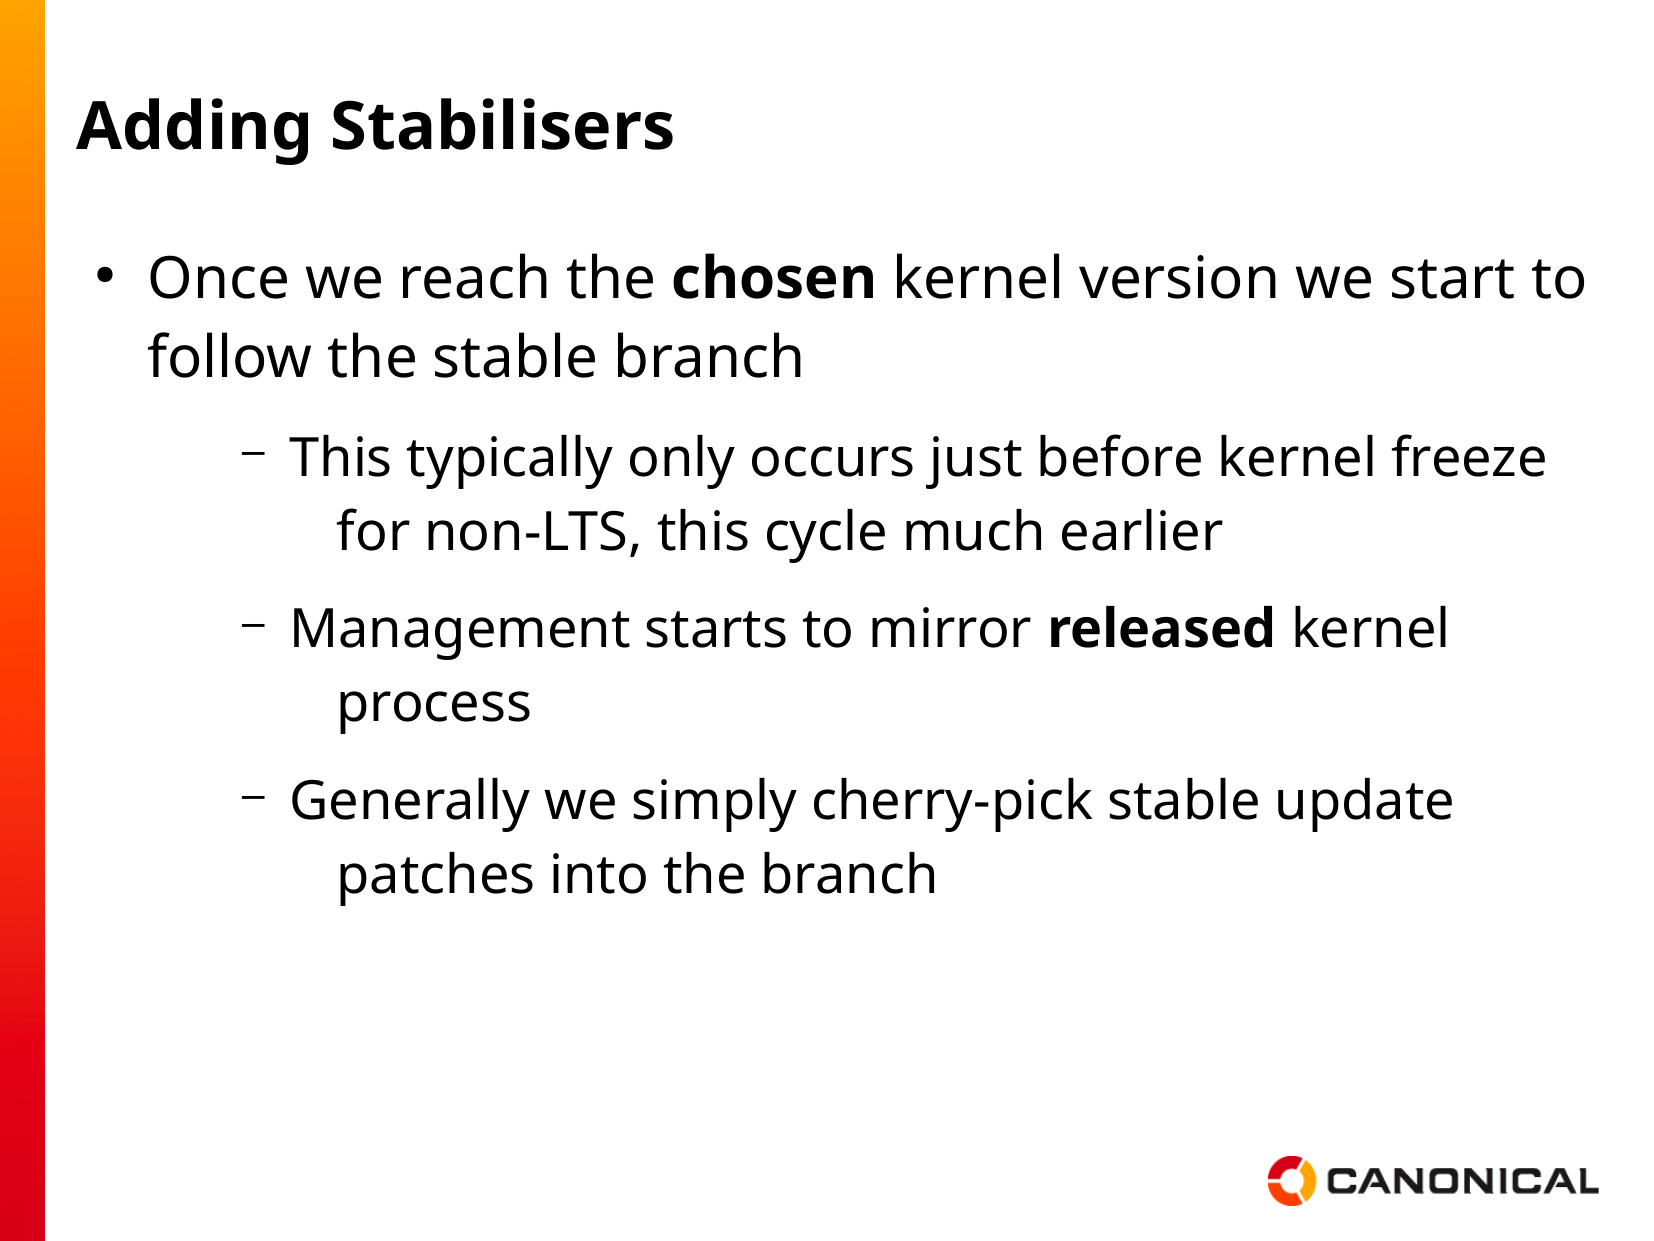

# Adding Stabilisers
Once we reach the chosen kernel version we start to follow the stable branch
This typically only occurs just before kernel freeze for non-LTS, this cycle much earlier
Management starts to mirror released kernel process
Generally we simply cherry-pick stable update patches into the branch